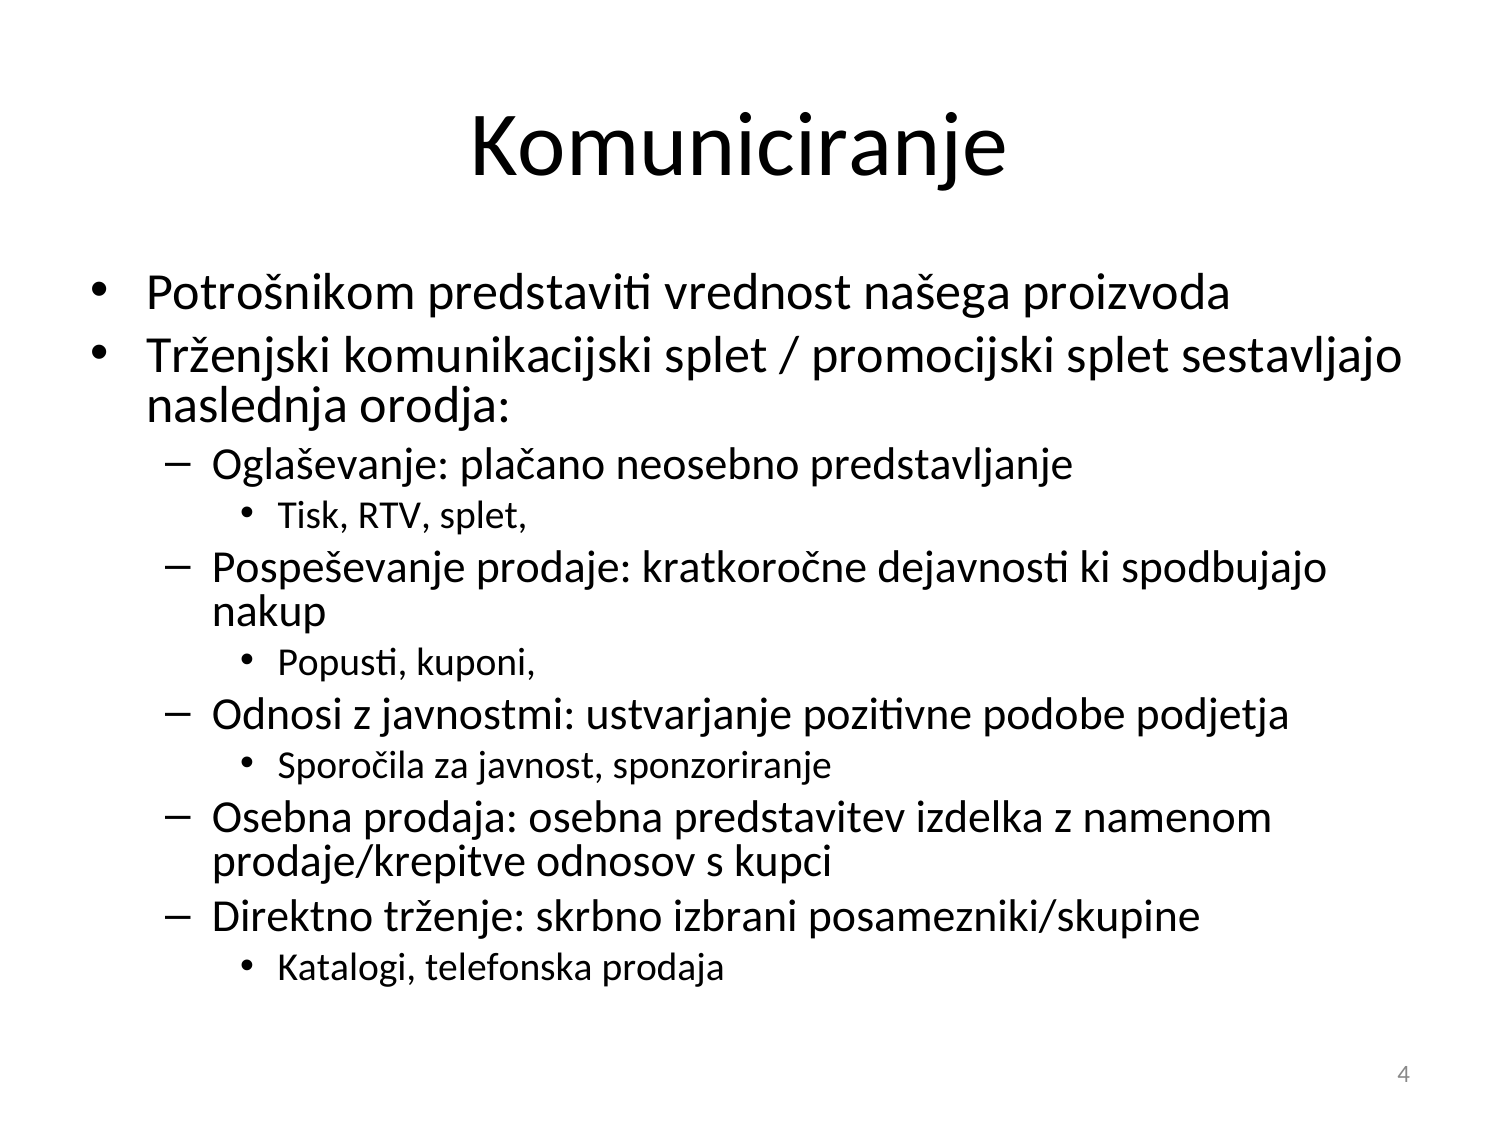

# Komuniciranje
Potrošnikom predstaviti vrednost našega proizvoda
Trženjski komunikacijski splet / promocijski splet sestavljajo naslednja orodja:
Oglaševanje: plačano neosebno predstavljanje
Tisk, RTV, splet,
Pospeševanje prodaje: kratkoročne dejavnosti ki spodbujajo nakup
Popusti, kuponi,
Odnosi z javnostmi: ustvarjanje pozitivne podobe podjetja
Sporočila za javnost, sponzoriranje
Osebna prodaja: osebna predstavitev izdelka z namenom prodaje/krepitve odnosov s kupci
Direktno trženje: skrbno izbrani posamezniki/skupine
Katalogi, telefonska prodaja